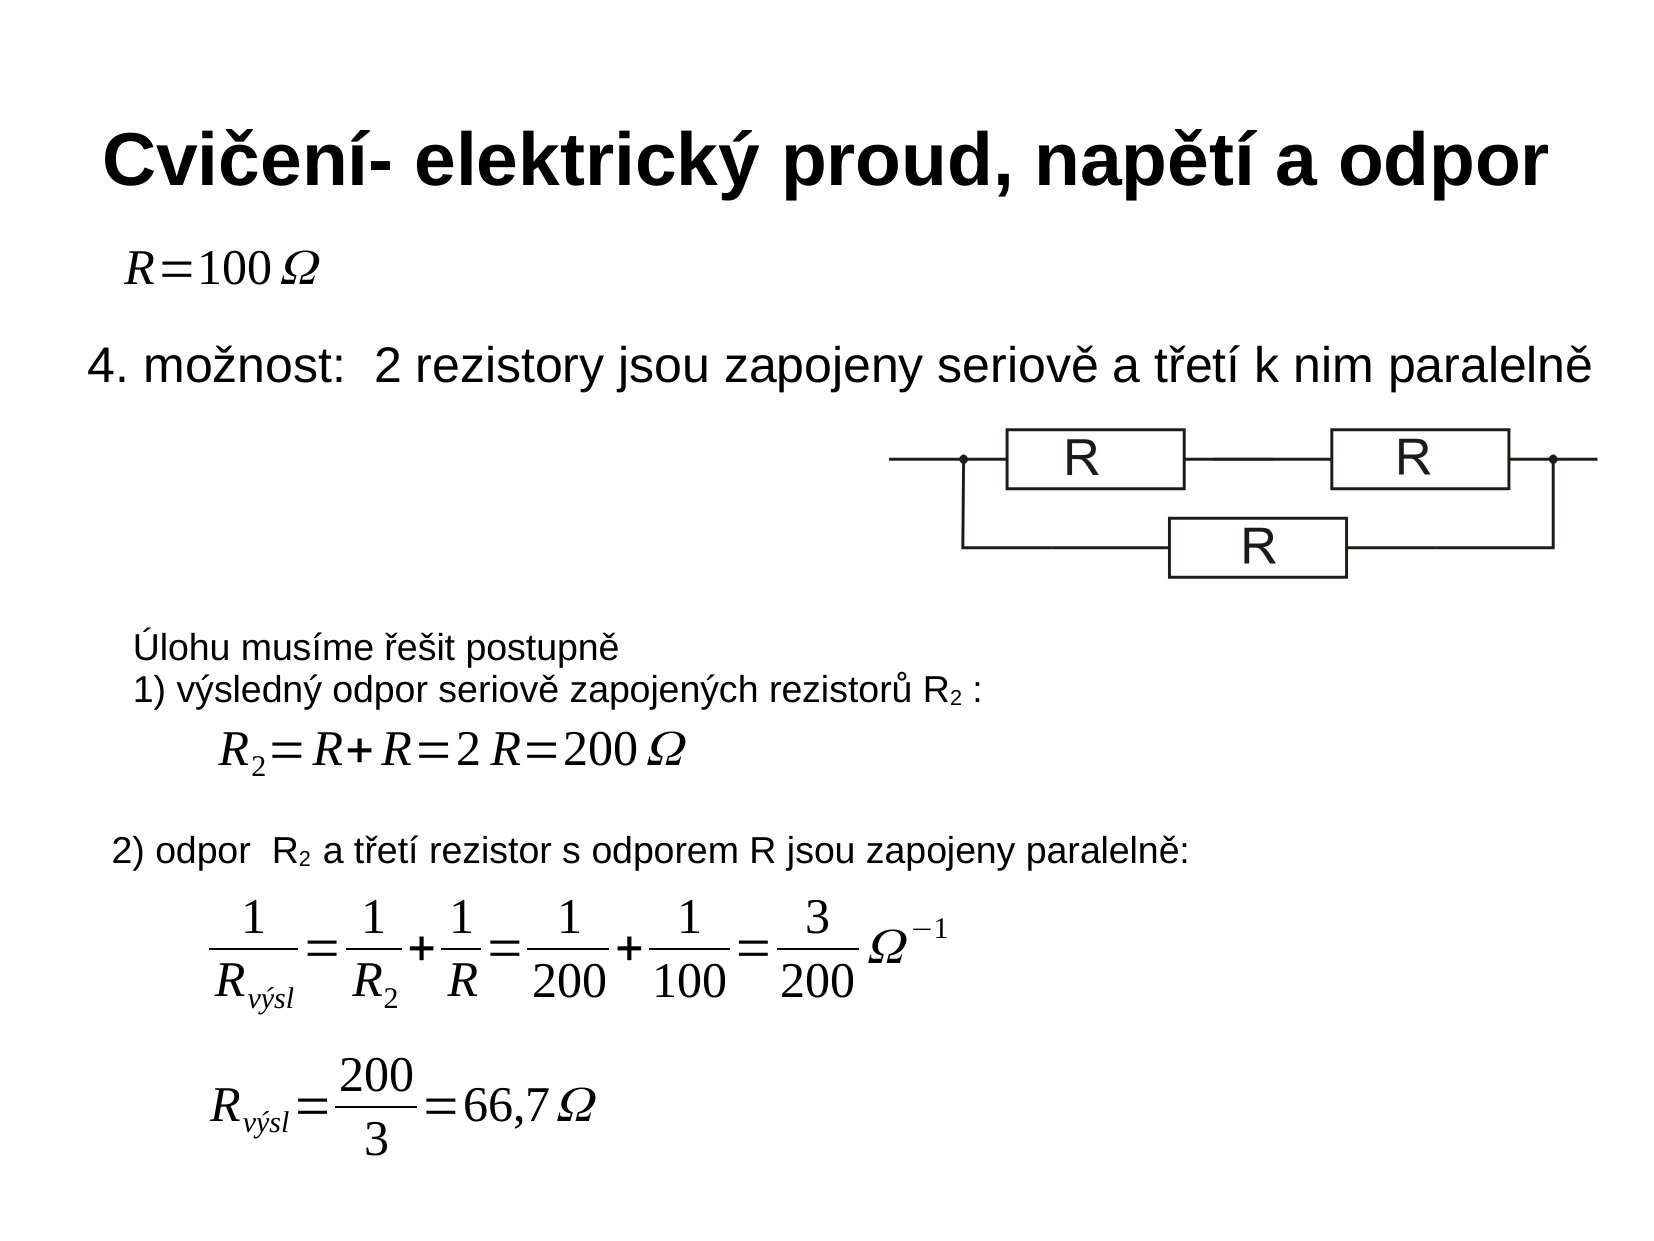

# Cvičení- elektrický proud, napětí a odpor
4. možnost: 2 rezistory jsou zapojeny seriově a třetí k nim paralelně
Úlohu musíme řešit postupně
1) výsledný odpor seriově zapojených rezistorů R2 :
2) odpor R2 a třetí rezistor s odporem R jsou zapojeny paralelně: